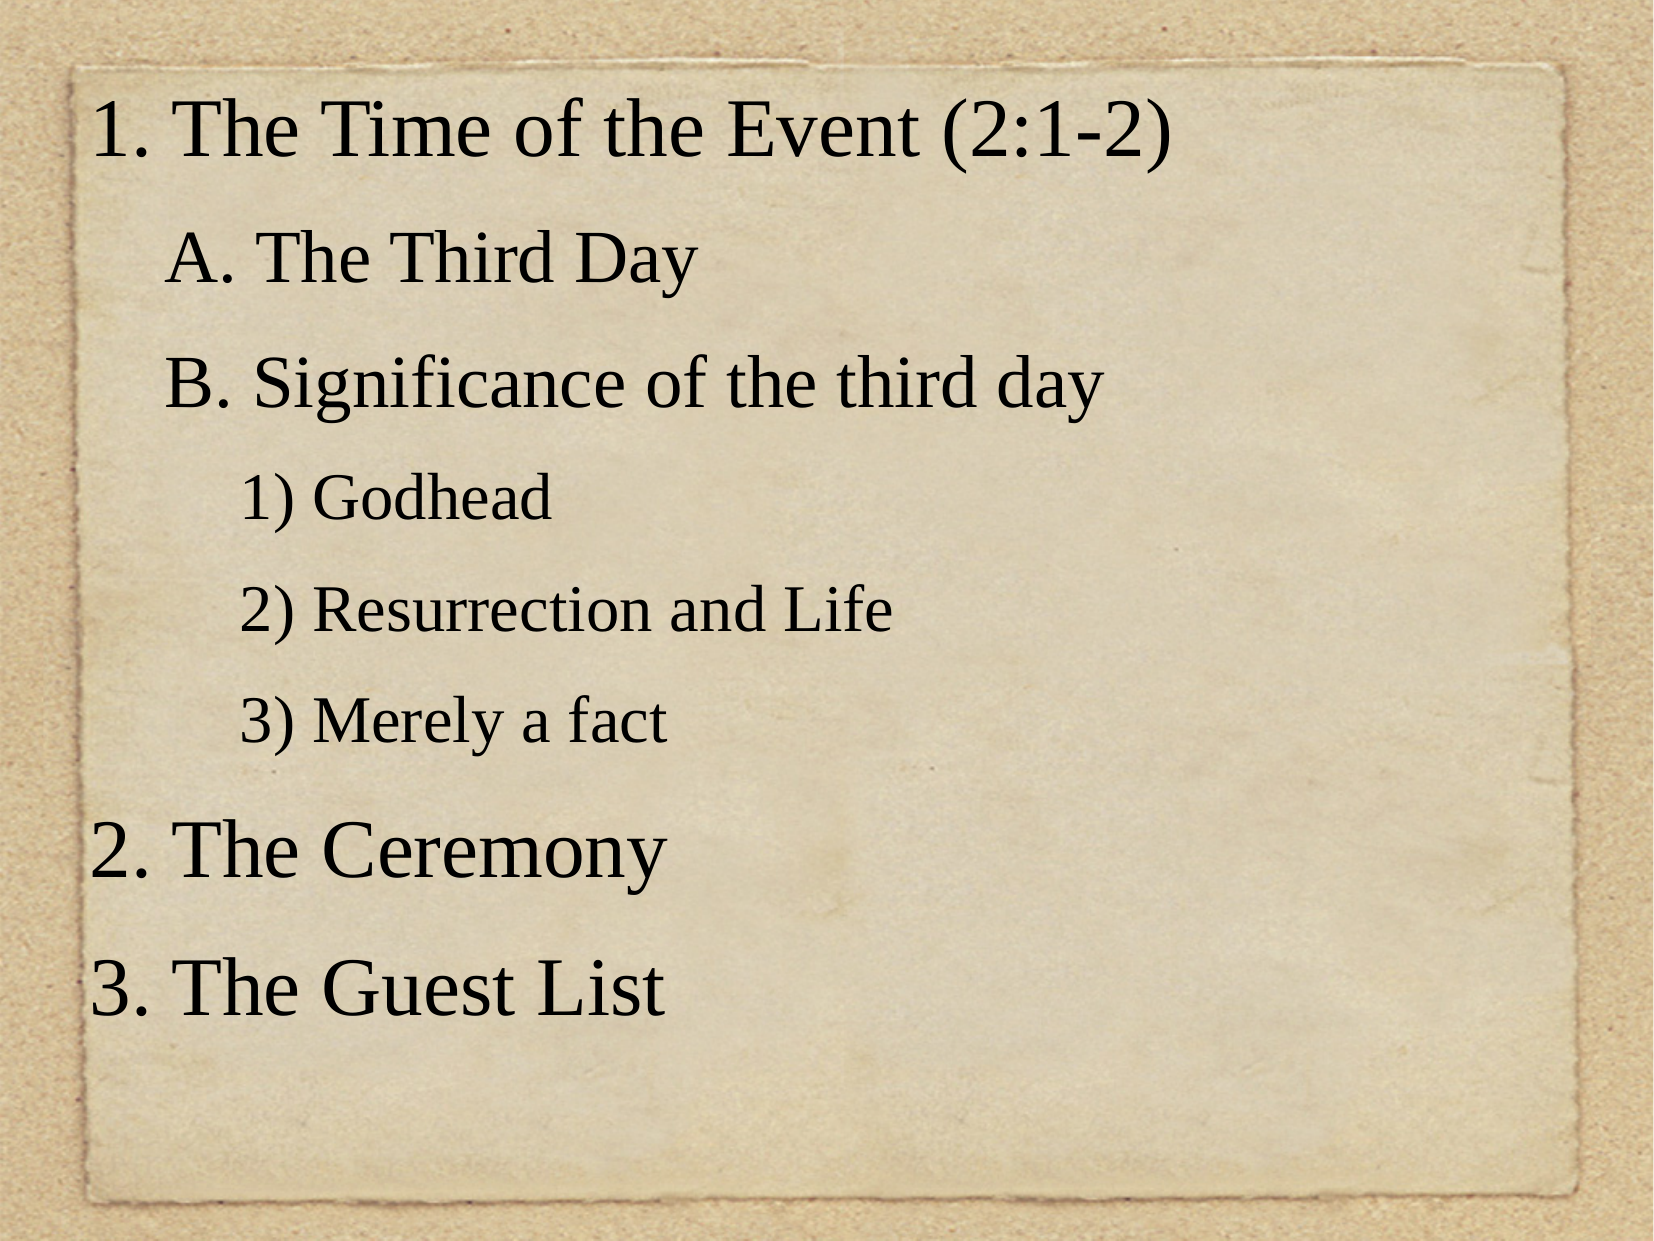

1. The Time of the Event (2:1-2)
	A. The Third Day
	B. Significance of the third day
		1) Godhead
		2) Resurrection and Life
		3) Merely a fact
2. The Ceremony
3. The Guest List